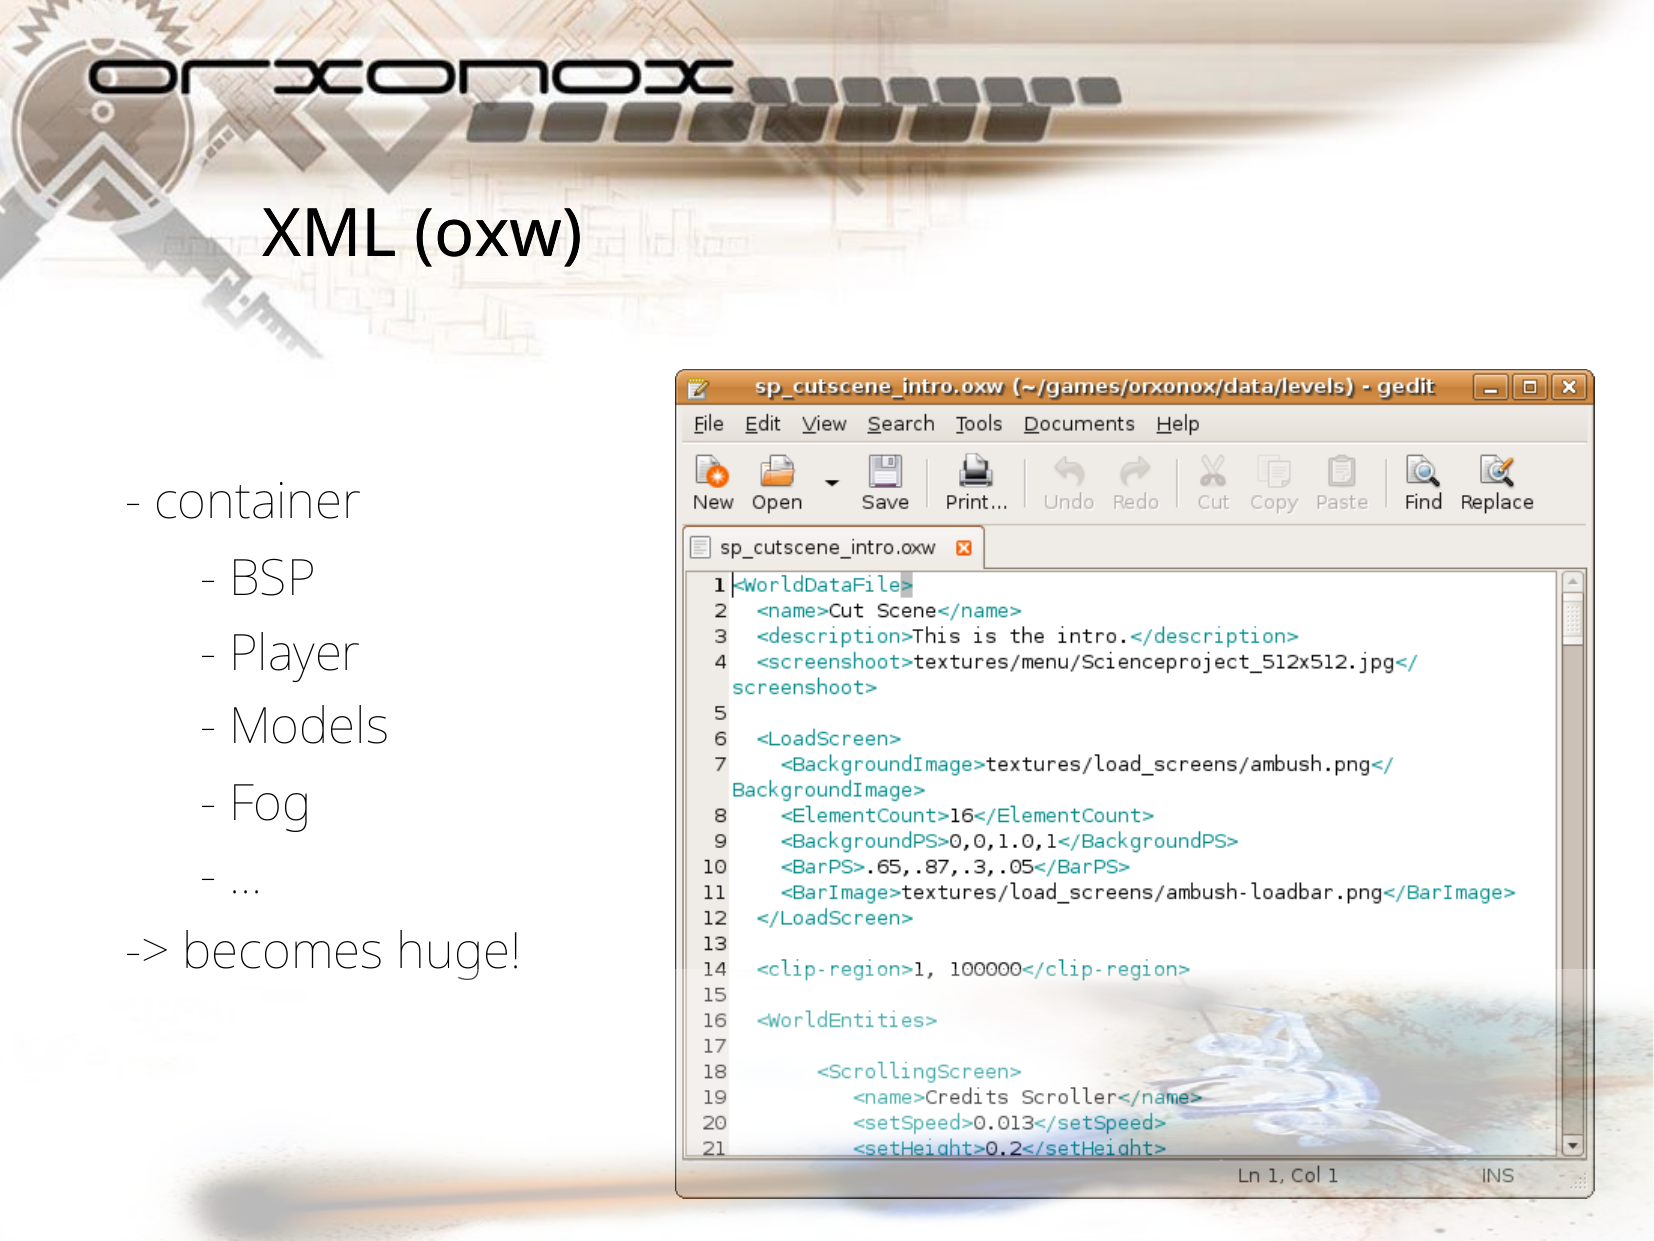

XML (oxw)
- container
	- BSP
	- Player
	- Models
	- Fog
	- ...
-> becomes huge!